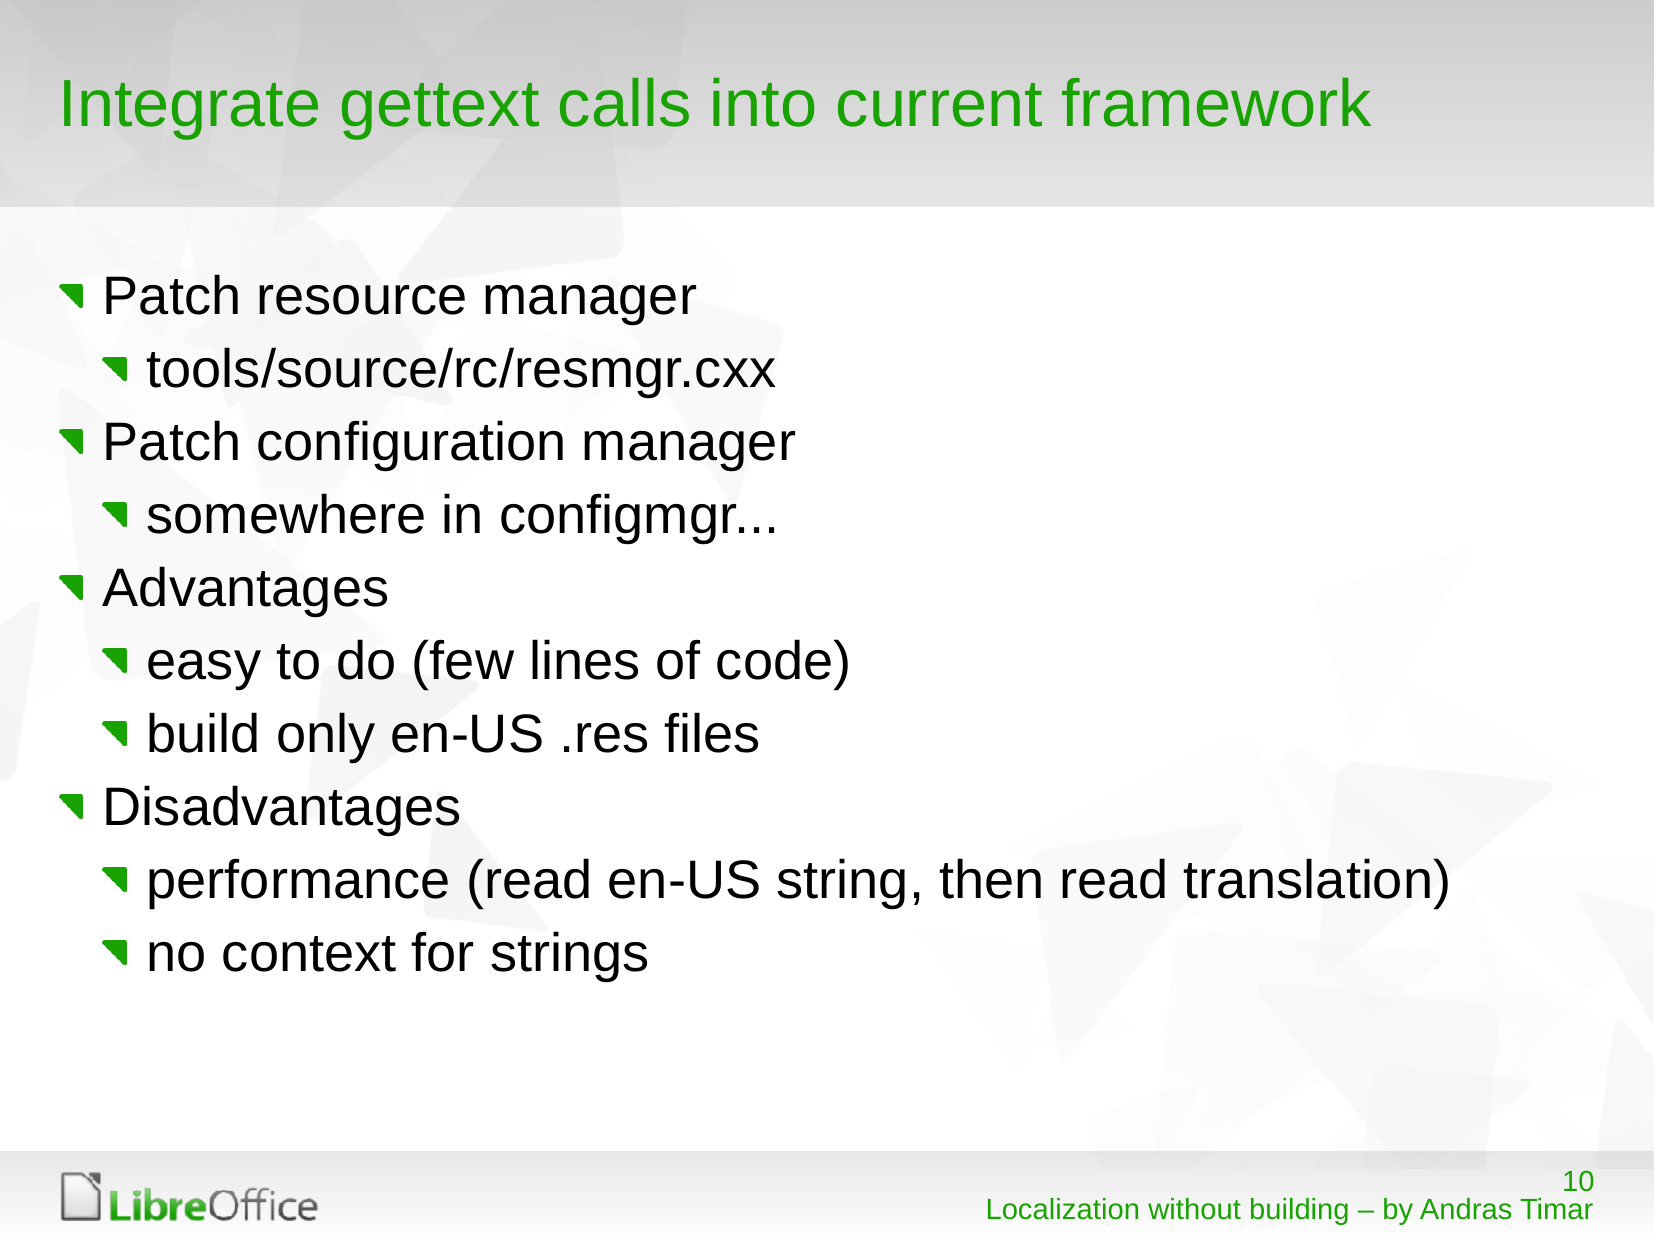

# Integrate gettext calls into current framework
Patch resource manager
tools/source/rc/resmgr.cxx
Patch configuration manager
somewhere in configmgr...
Advantages
easy to do (few lines of code)
build only en-US .res files
Disadvantages
performance (read en-US string, then read translation)
no context for strings
10
Localization without building – by Andras Timar